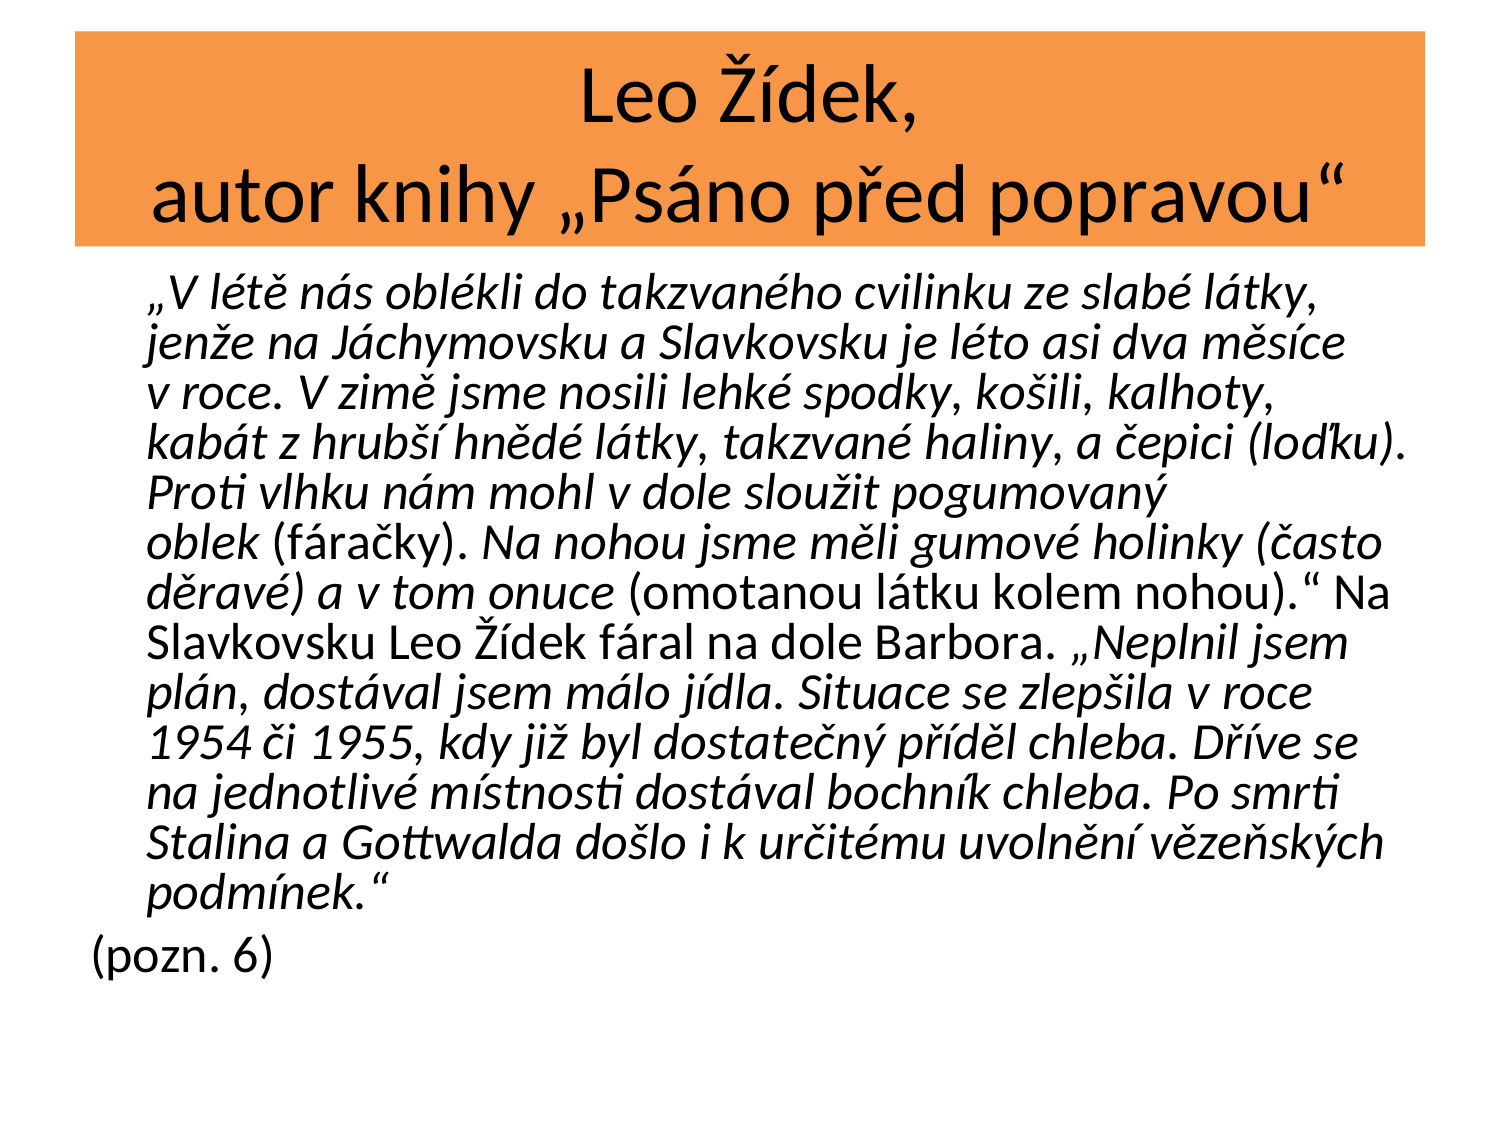

# Leo Žídek, autor knihy „Psáno před popravou“
	„V létě nás oblékli do takzvaného cvilinku ze slabé látky, jenže na Jáchymovsku a Slavkovsku je léto asi dva měsíce v roce. V zimě jsme nosili lehké spodky, košili, kalhoty, kabát z hrubší hnědé látky, takzvané haliny, a čepici (loďku). Proti vlhku nám mohl v dole sloužit pogumovaný oblek (fáračky). Na nohou jsme měli gumové holinky (často děravé) a v tom onuce (omotanou látku kolem nohou).“ Na Slavkovsku Leo Žídek fáral na dole Barbora. „Neplnil jsem plán, dostával jsem málo jídla. Situace se zlepšila v roce 1954 či 1955, kdy již byl dostatečný příděl chleba. Dříve se na jednotlivé místnosti dostával bochník chleba. Po smrti Stalina a Gottwalda došlo i k určitému uvolnění vězeňských podmínek.“
(pozn. 6)